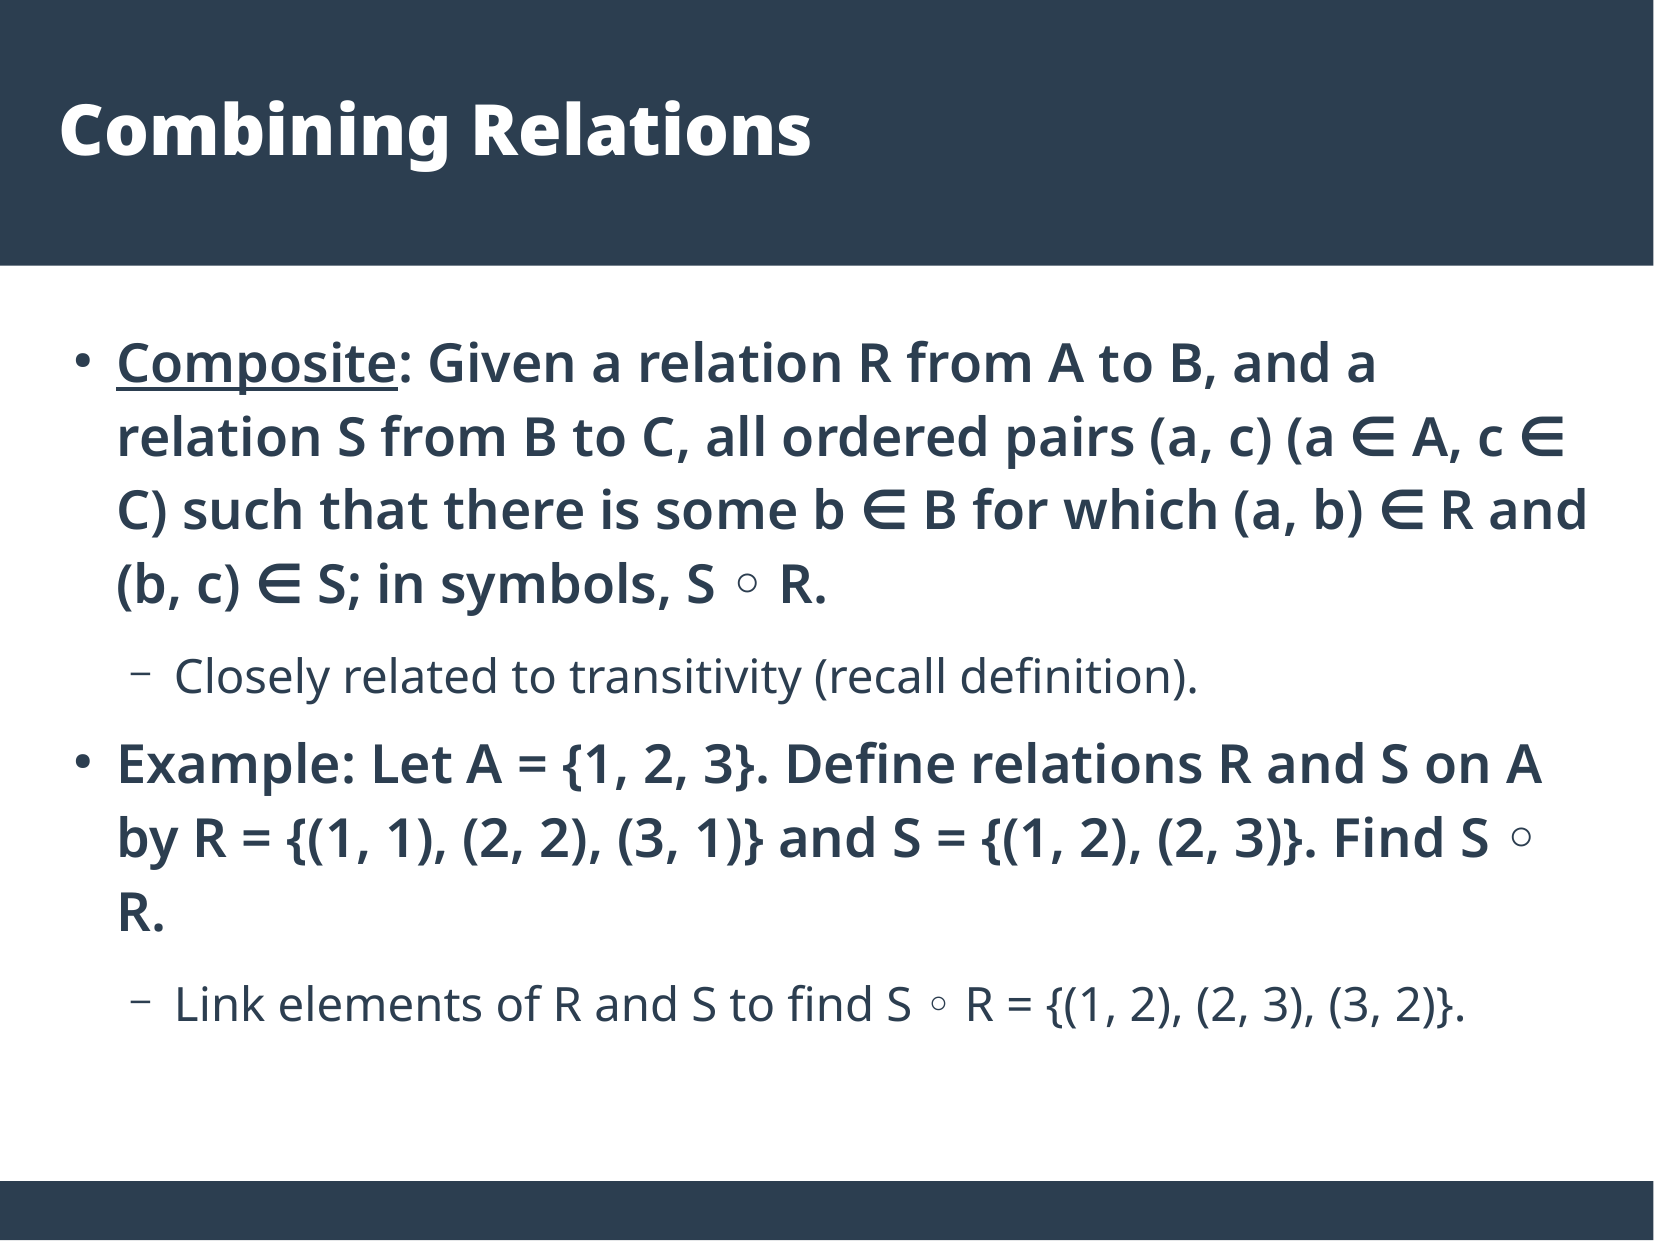

# Combining Relations
Composite: Given a relation R from A to B, and a relation S from B to C, all ordered pairs (a, c) (a ∈ A, c ∈ C) such that there is some b ∈ B for which (a, b) ∈ R and (b, c) ∈ S; in symbols, S ◦ R.
Closely related to transitivity (recall definition).
Example: Let A = {1, 2, 3}. Define relations R and S on A by R = {(1, 1), (2, 2), (3, 1)} and S = {(1, 2), (2, 3)}. Find S ◦ R.
Link elements of R and S to find S ◦ R = {(1, 2), (2, 3), (3, 2)}.